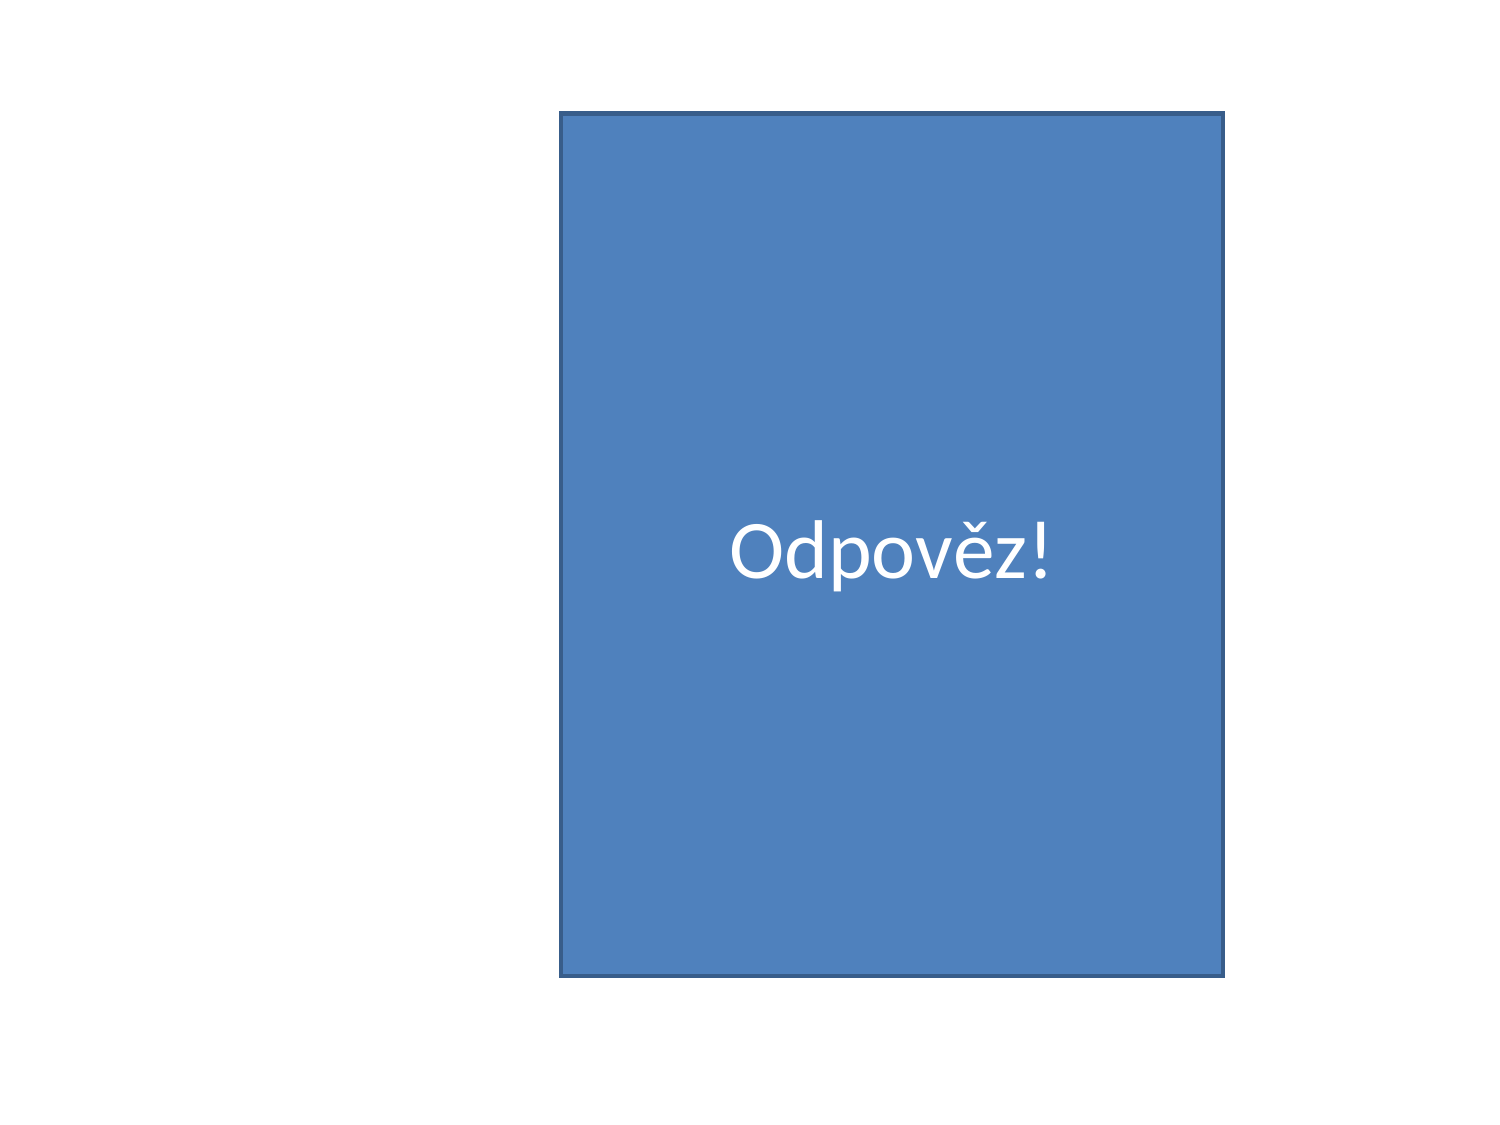

Odpověz!
Známe potřebné veličiny,
abychom mohli vypočítat
hustotu látky každé krychličky?
Jak vypočítáme hustotu látky
modré krychličky?
3